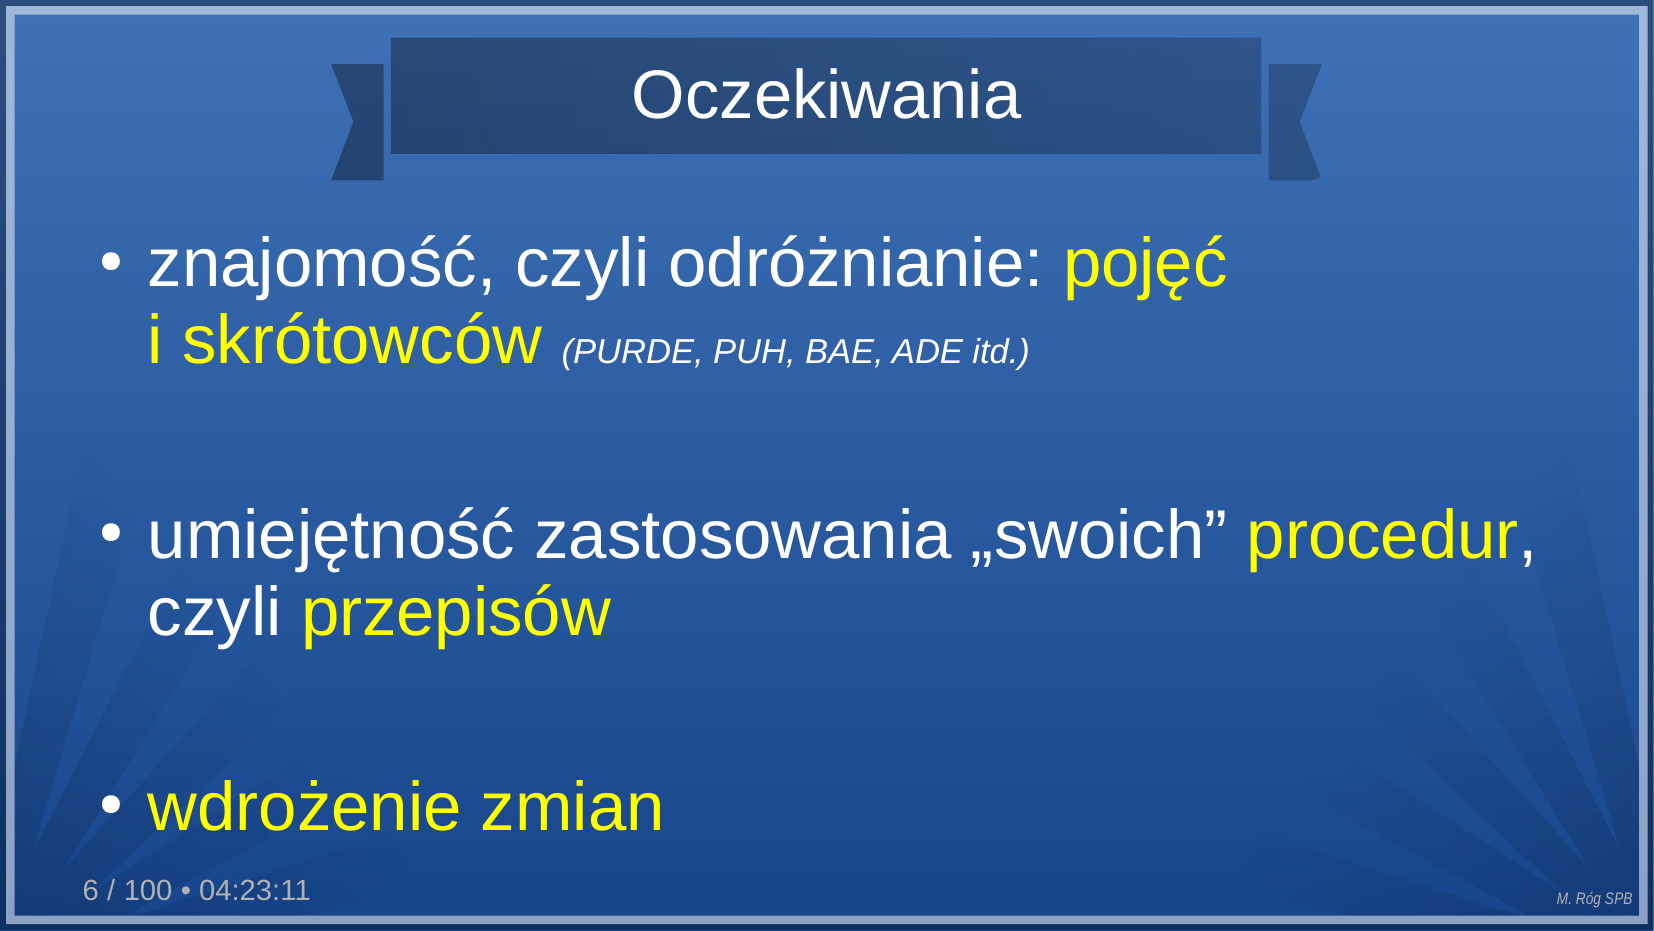

# Oczekiwania
znajomość, czyli odróżnianie: pojęć i skrótowców (PURDE, PUH, BAE, ADE itd.)
umiejętność zastosowania „swoich” procedur, czyli przepisów
wdrożenie zmian